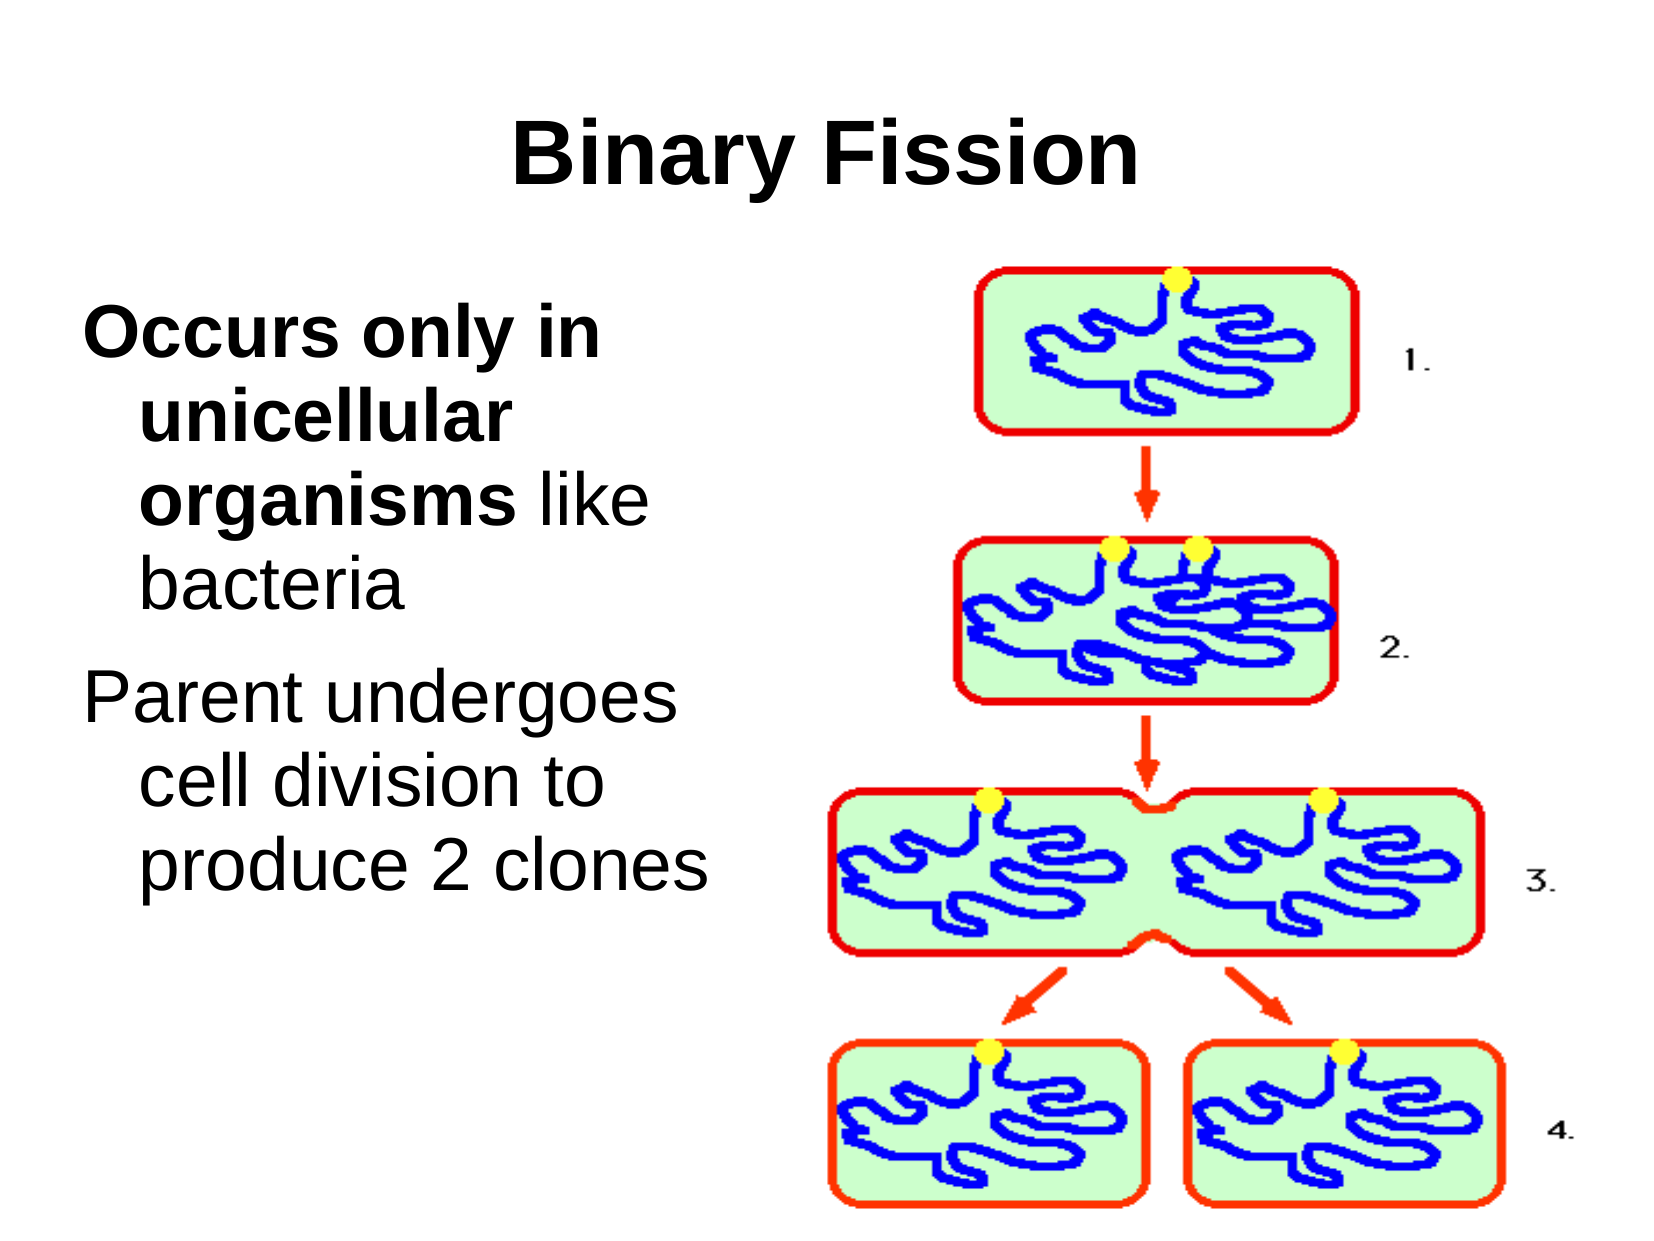

Binary Fission
# Occurs only in unicellular organisms like bacteria
Parent undergoes cell division to produce 2 clones